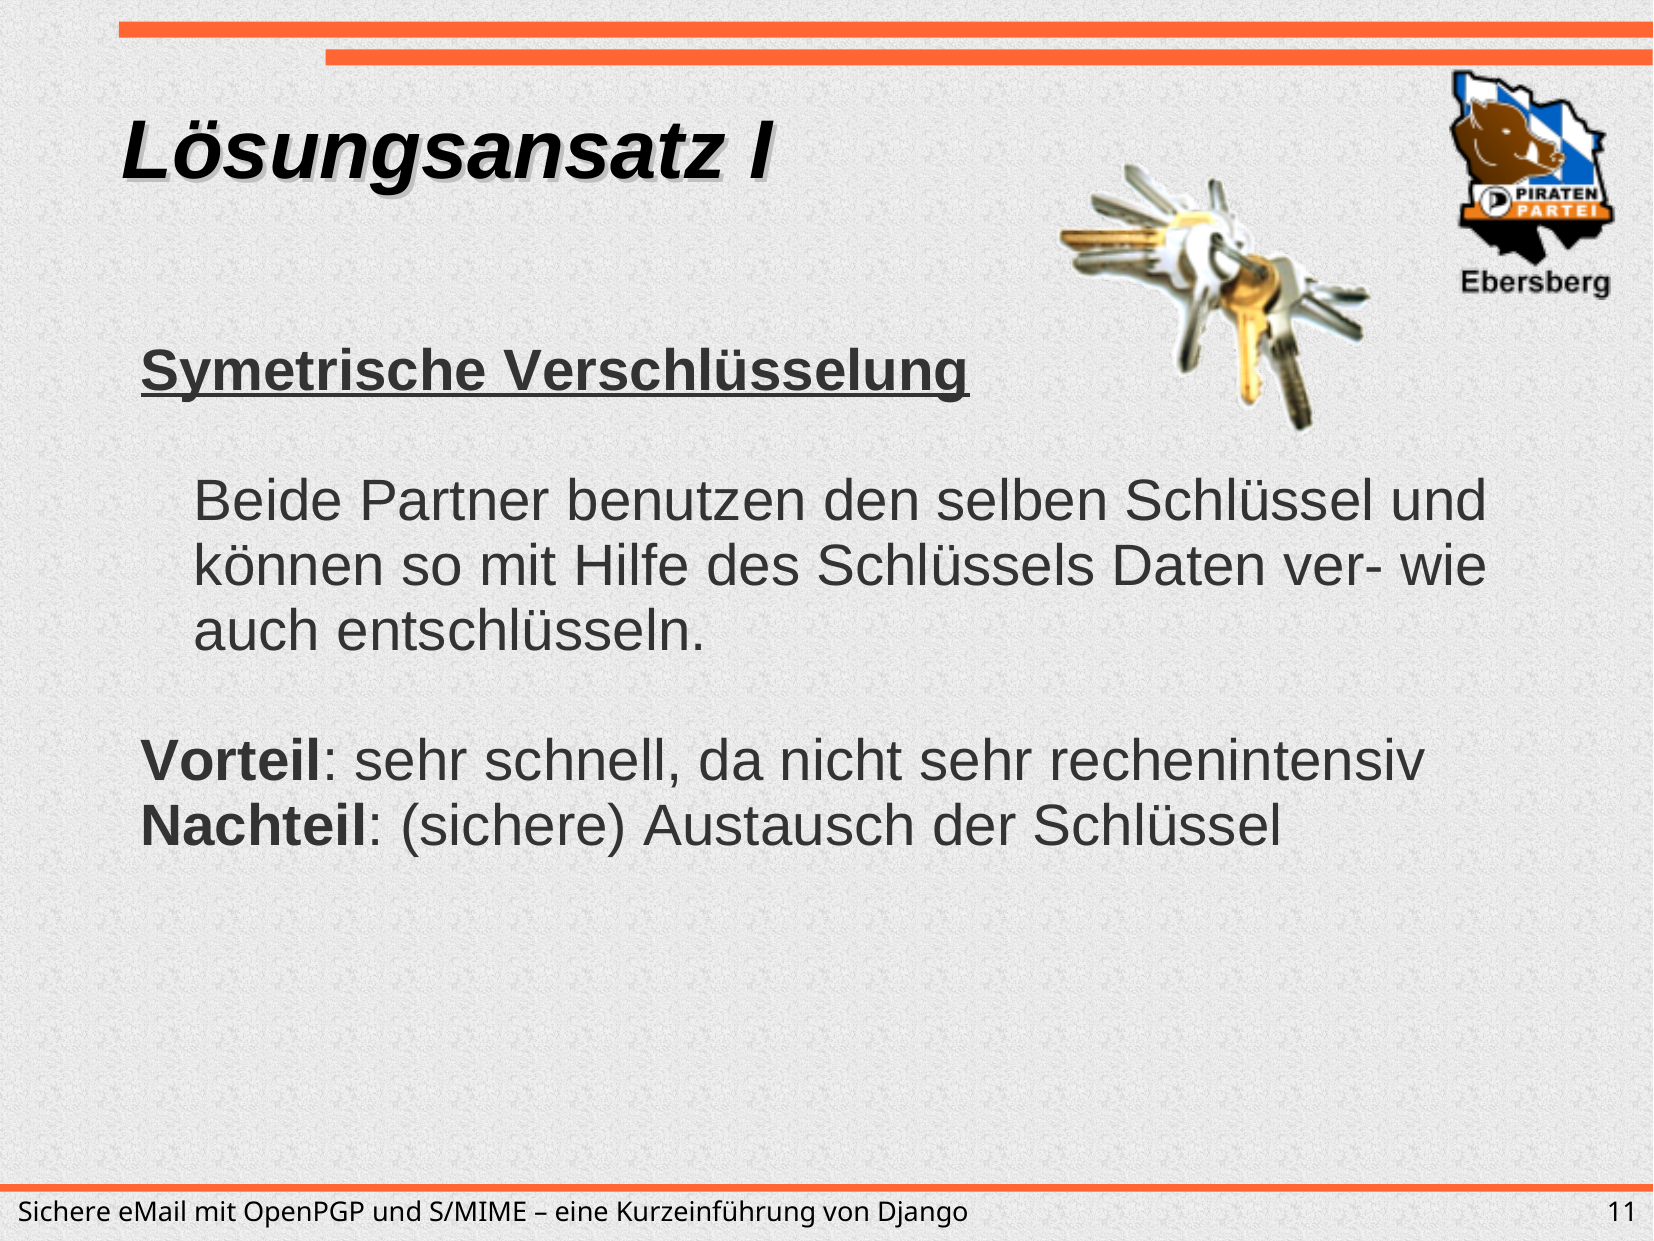

Lösungsansatz I
# Symetrische Verschlüsselung
Beide Partner benutzen den selben Schlüssel und können so mit Hilfe des Schlüssels Daten ver- wie auch entschlüsseln.
Vorteil: sehr schnell, da nicht sehr rechenintensiv
Nachteil: (sichere) Austausch der Schlüssel